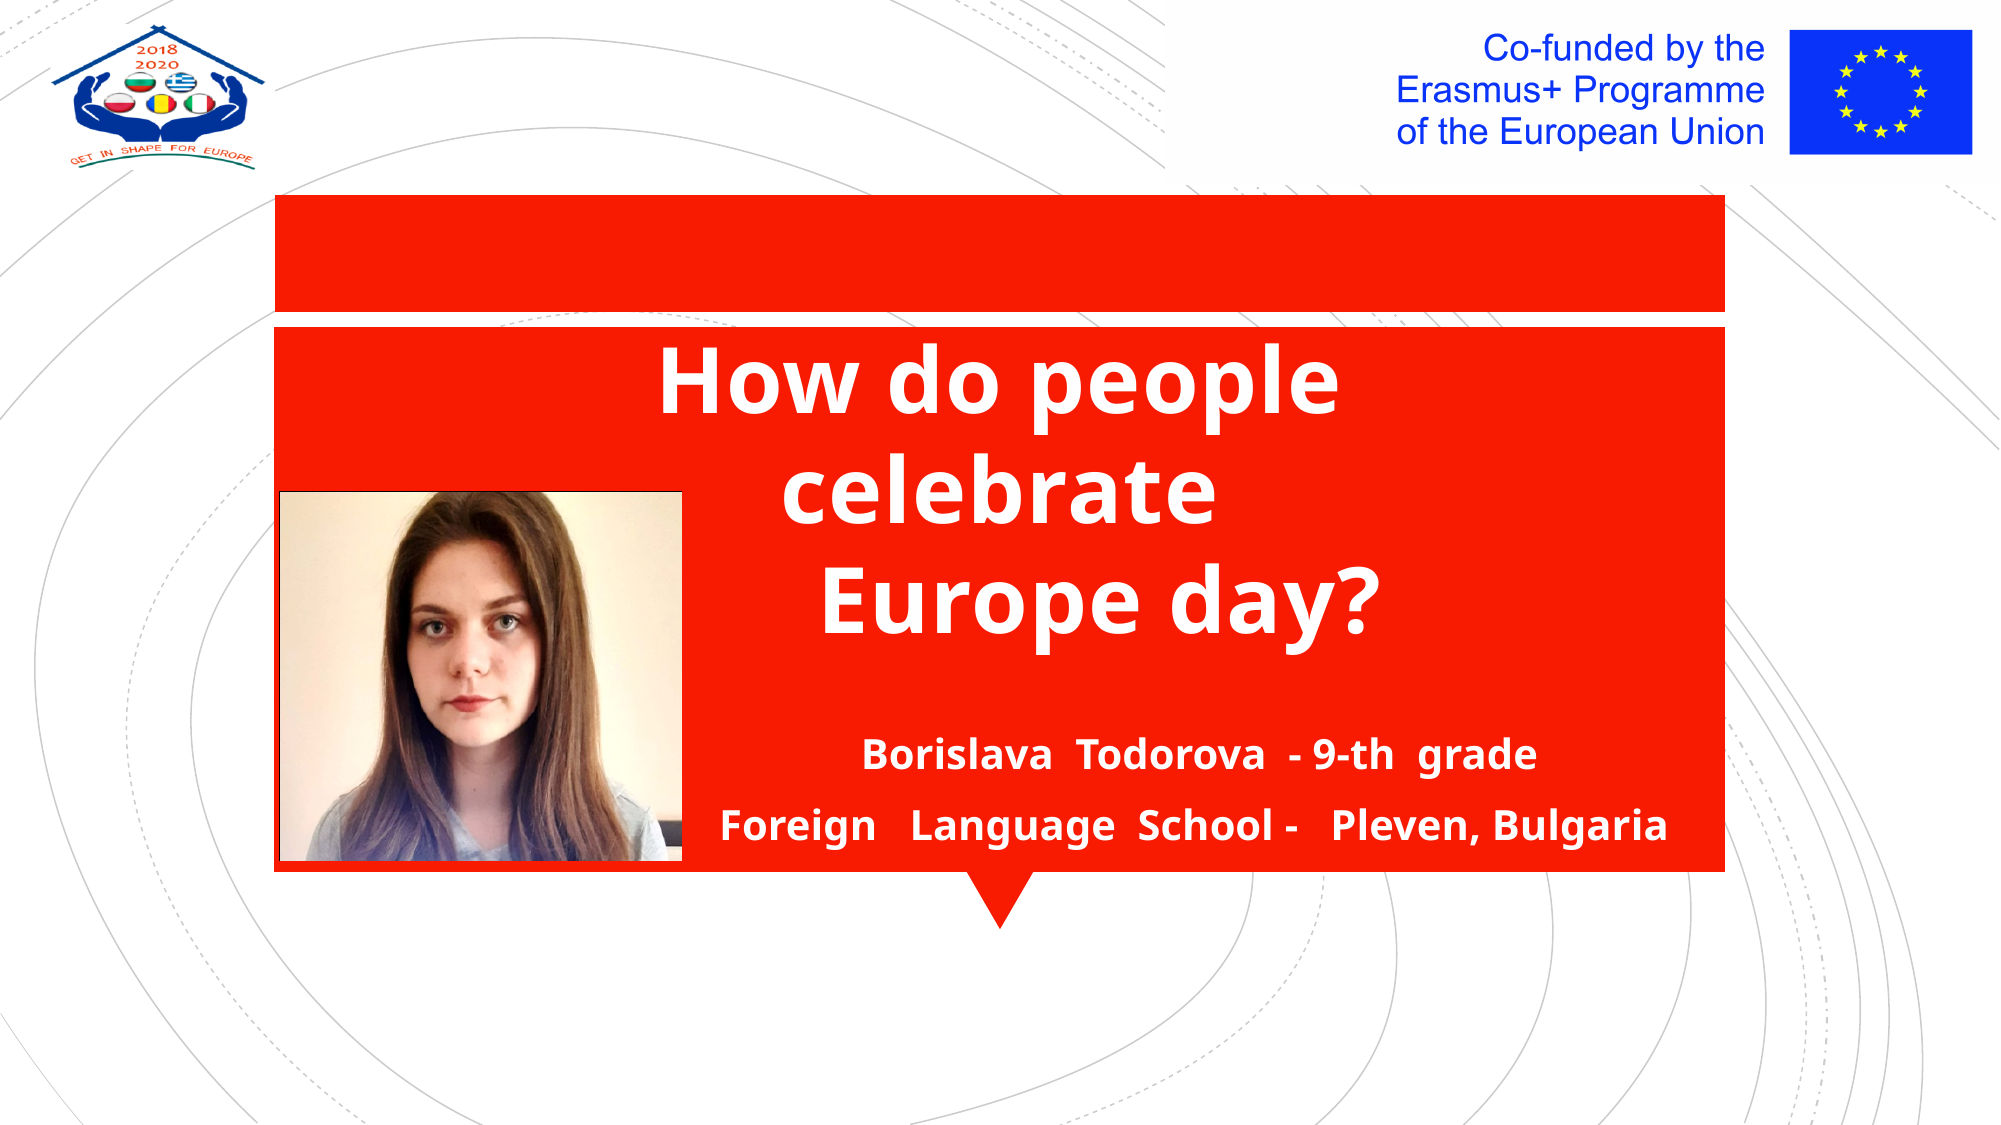

How do people celebrate
 Europe day?
# Borislava Todorova - 9-th grade
Foreign Language School - Pleven, Bulgaria